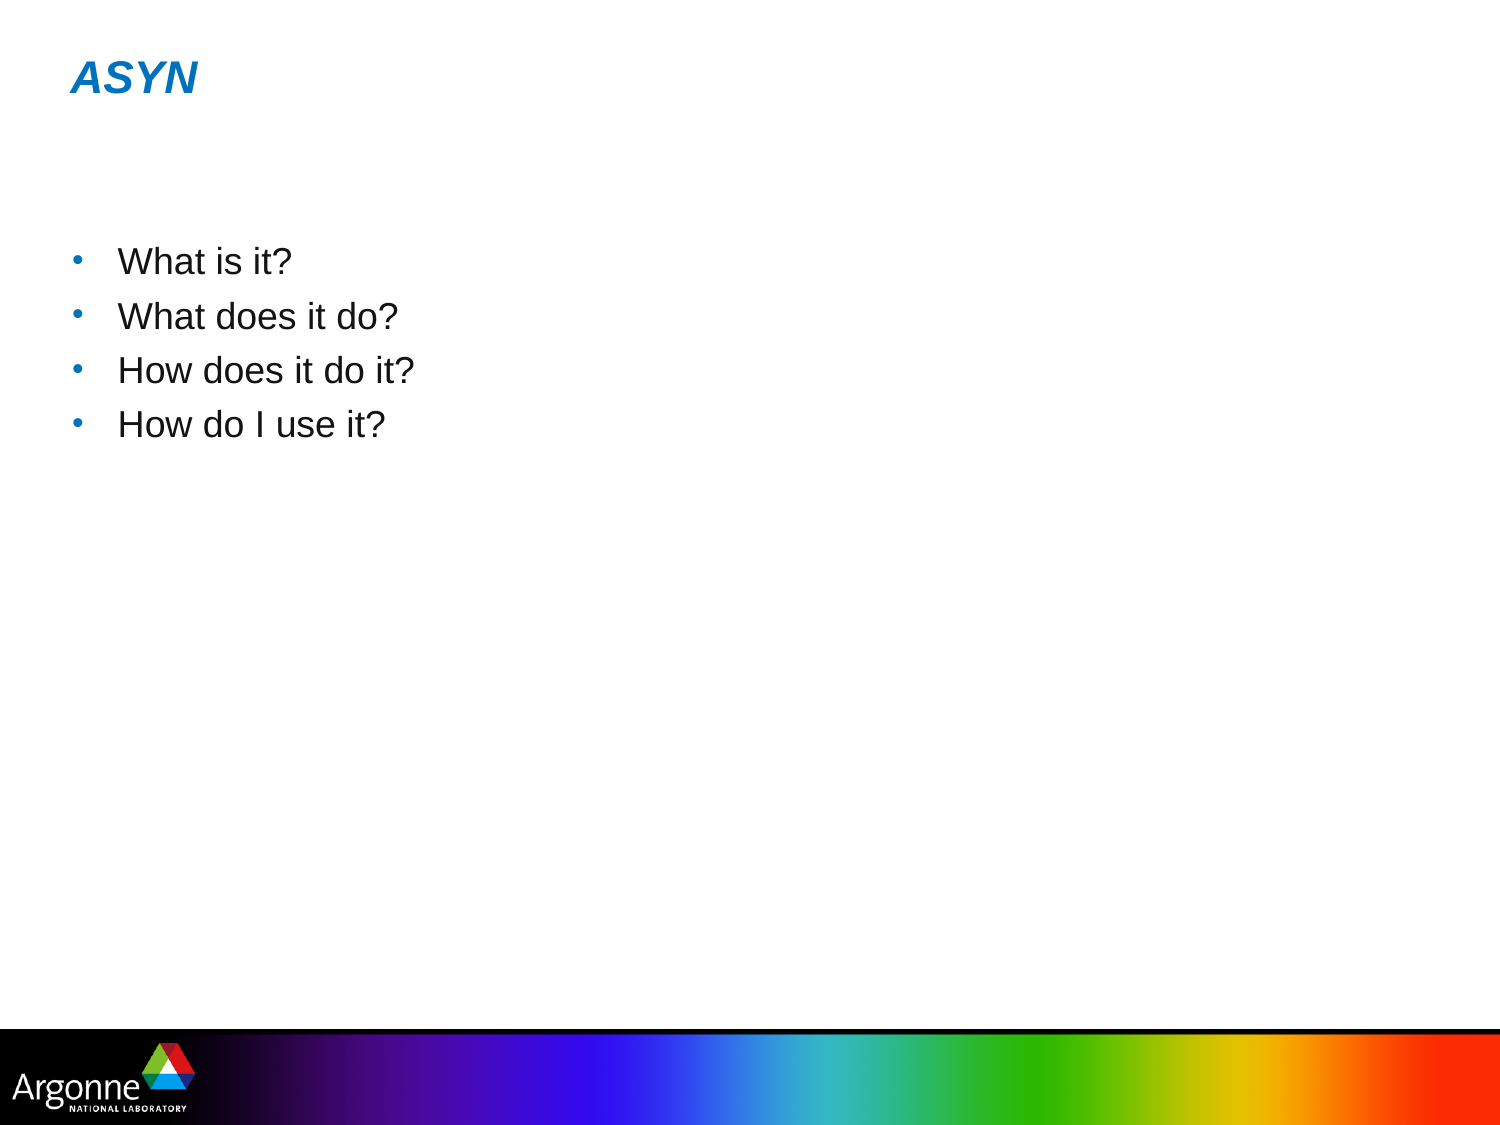

# ASYN
What is it?
What does it do?
How does it do it?
How do I use it?